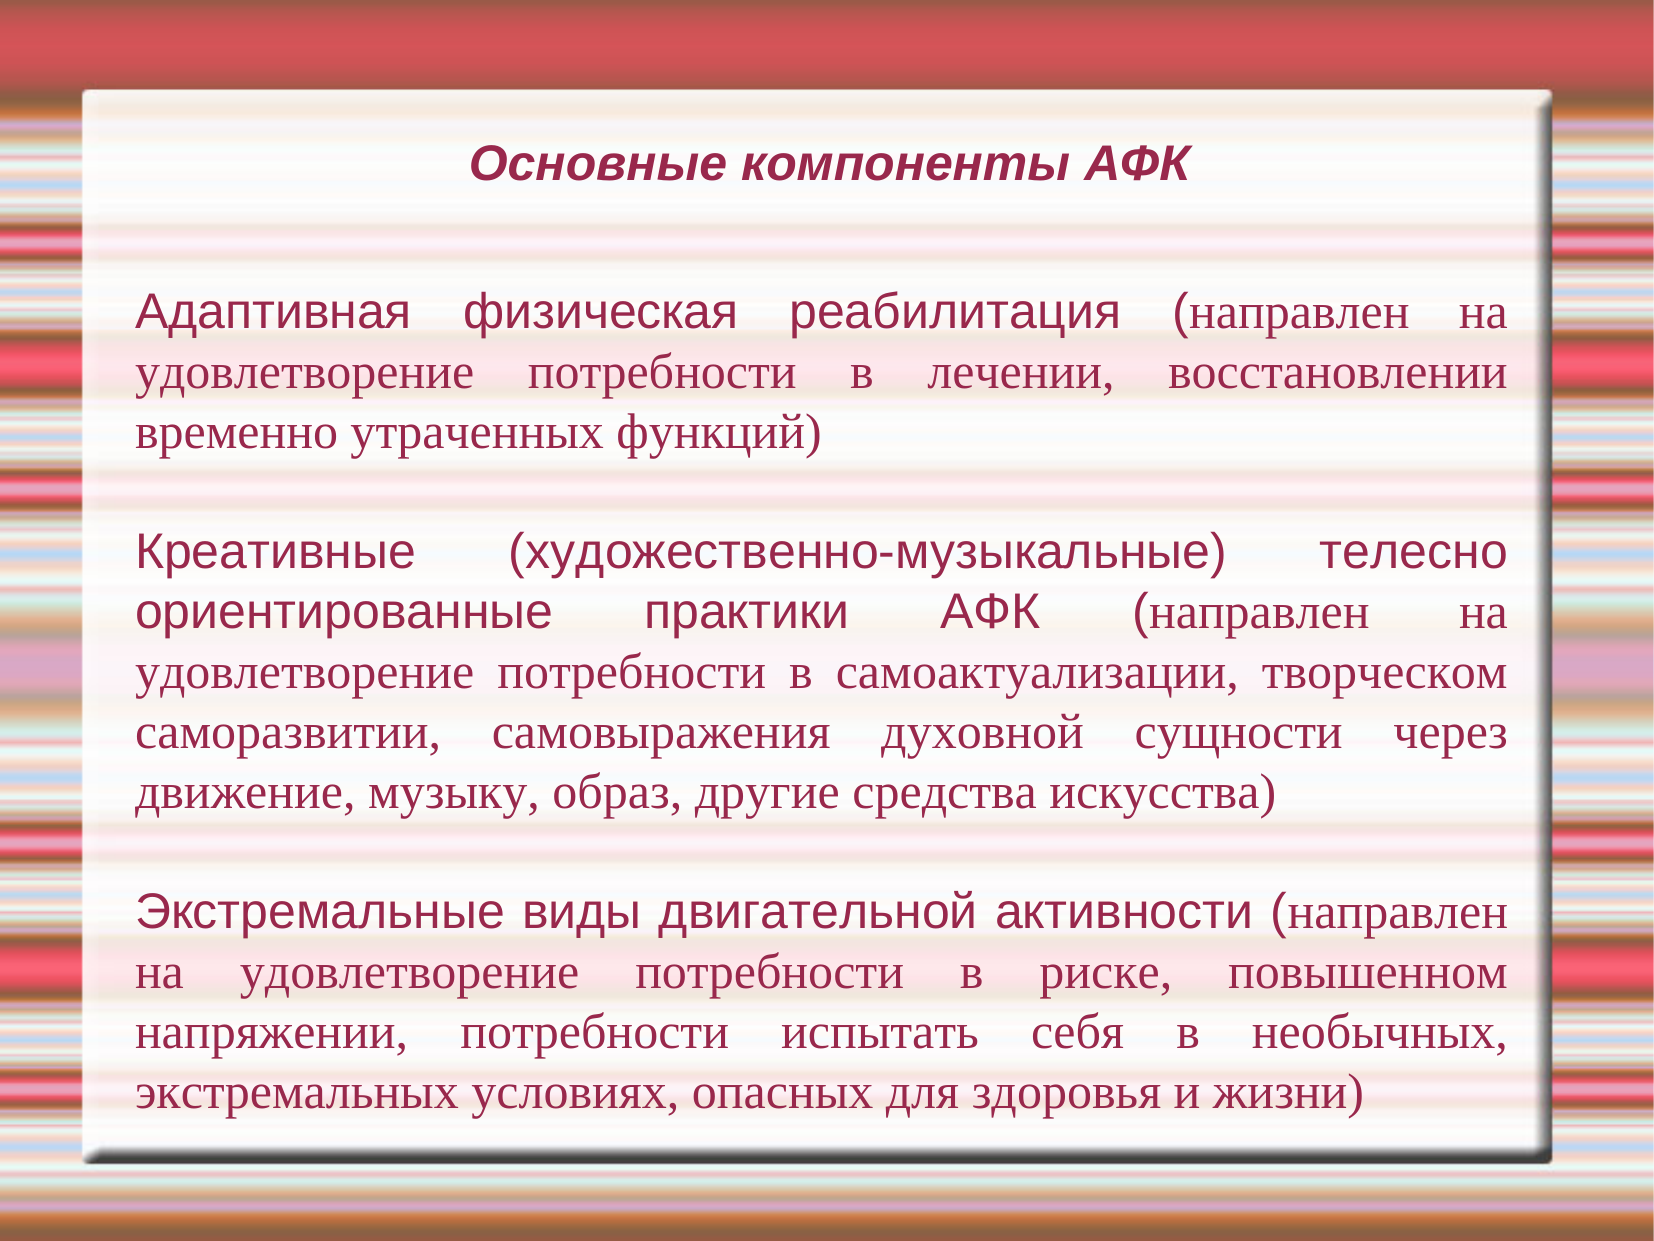

# Основные компоненты АФК
Адаптивная физическая реабилитация (направлен на удовлетворение потребности в лечении, восстановлении временно утраченных функций)
Креативные (художественно-музыкальные) телесно ориентированные практики АФК (направлен на удовлетворение потребности в самоактуализации, творческом саморазвитии, самовыражения духовной сущности через движение, музыку, образ, другие средства искусства)
Экстремальные виды двигательной активности (направлен на удовлетворение потребности в риске, повышенном напряжении, потребности испытать себя в необычных, экстремальных условиях, опасных для здоровья и жизни)